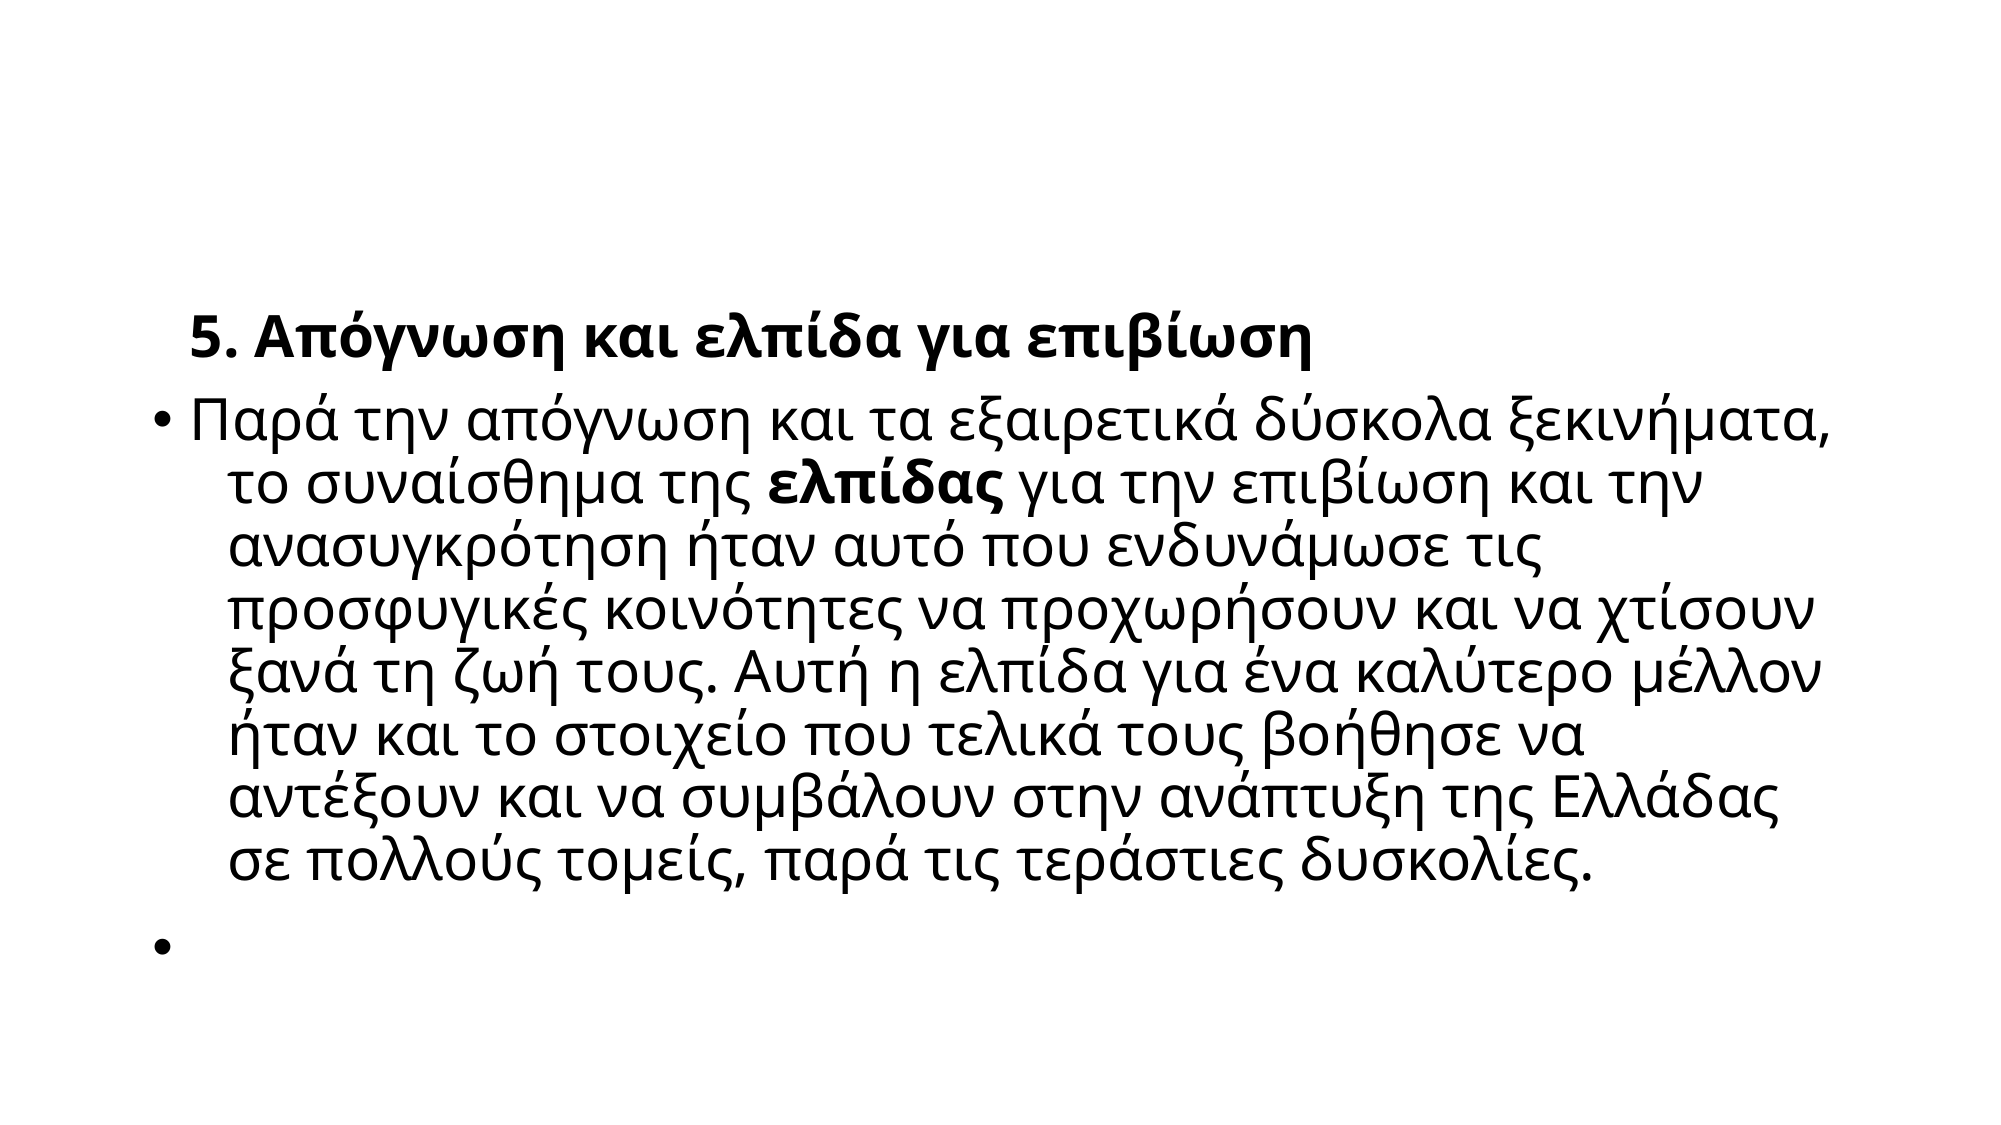

#
5. Απόγνωση και ελπίδα για επιβίωση
Παρά την απόγνωση και τα εξαιρετικά δύσκολα ξεκινήματα, το συναίσθημα της ελπίδας για την επιβίωση και την ανασυγκρότηση ήταν αυτό που ενδυνάμωσε τις προσφυγικές κοινότητες να προχωρήσουν και να χτίσουν ξανά τη ζωή τους. Αυτή η ελπίδα για ένα καλύτερο μέλλον ήταν και το στοιχείο που τελικά τους βοήθησε να αντέξουν και να συμβάλουν στην ανάπτυξη της Ελλάδας σε πολλούς τομείς, παρά τις τεράστιες δυσκολίες.